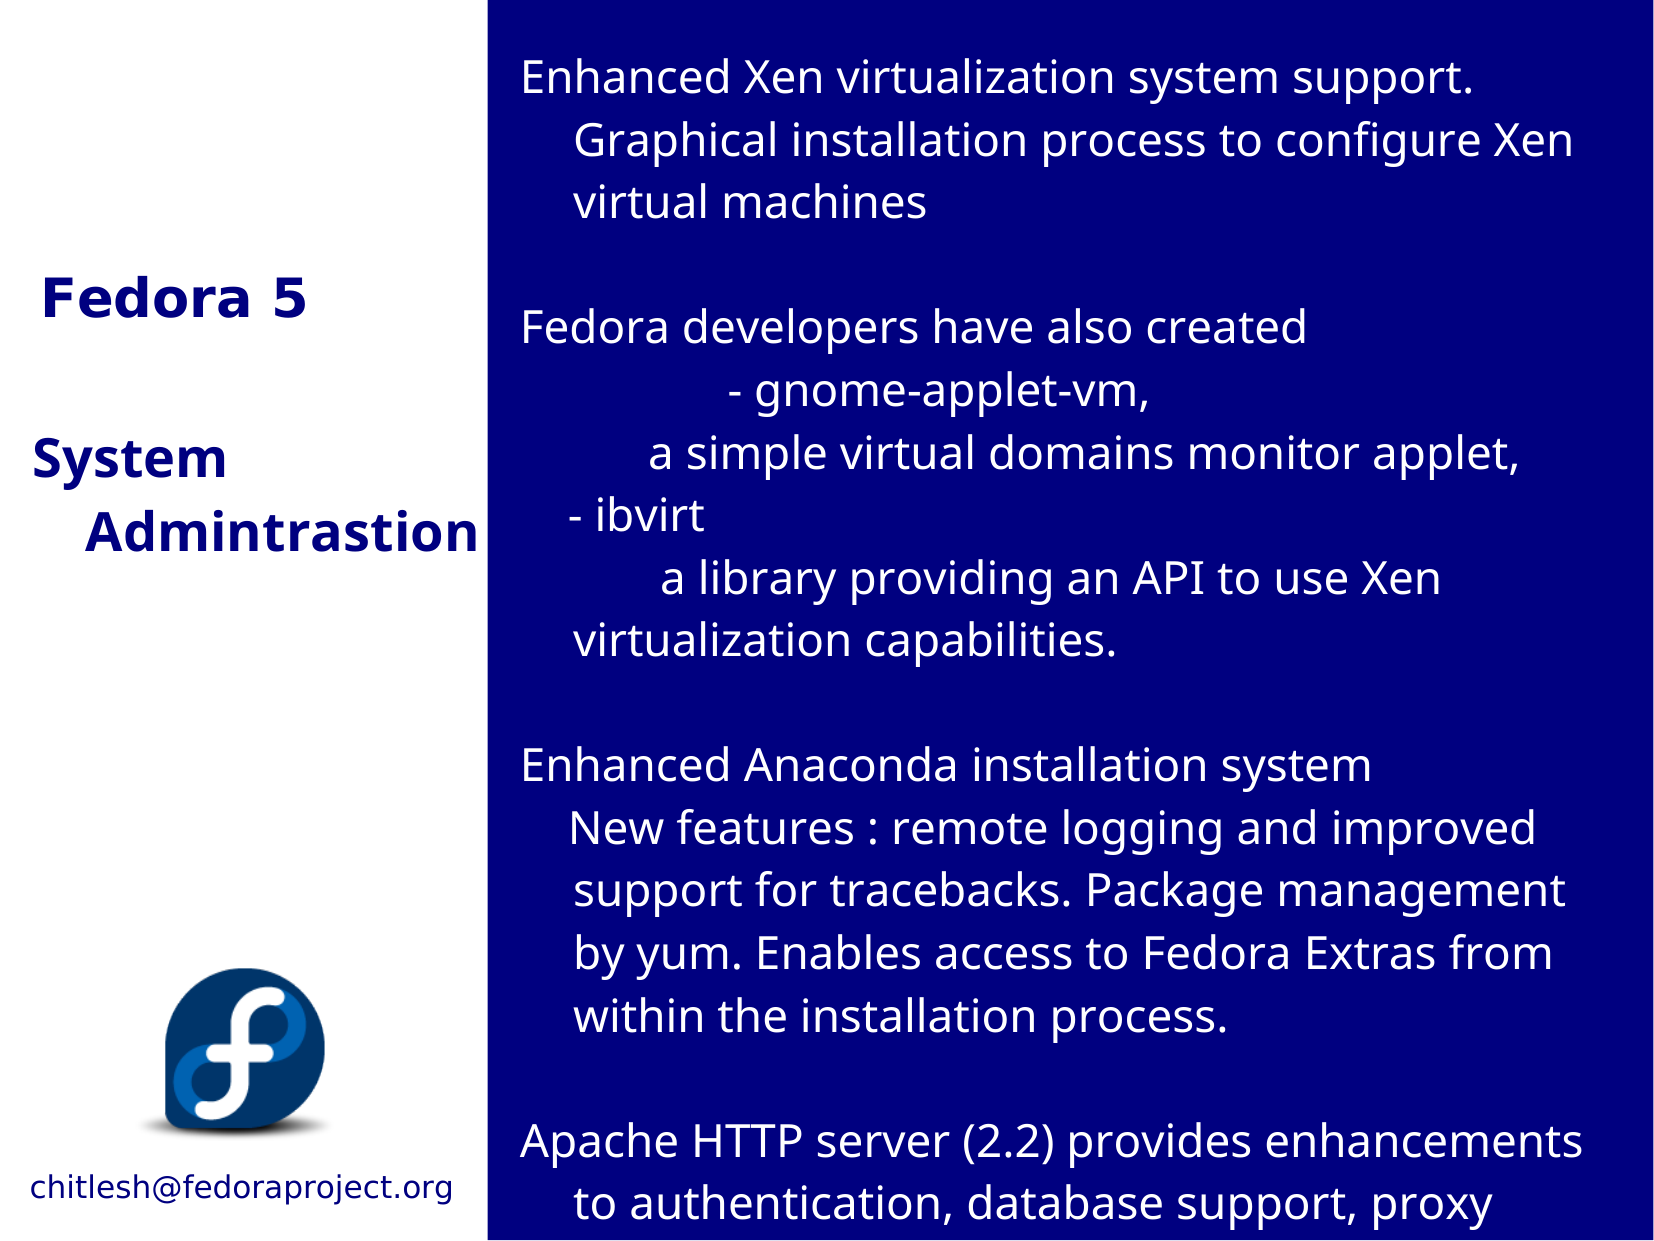

Enhanced Xen virtualization system support. Graphical installation process to configure Xen virtual machines
Fedora developers have also created
 - gnome-applet-vm,
	a simple virtual domains monitor applet,
 - ibvirt
	 a library providing an API to use Xen 		virtualization capabilities.
Enhanced Anaconda installation system
 New features : remote logging and improved support for tracebacks. Package management by yum. Enables access to Fedora Extras from within the installation process.
Apache HTTP server (2.2) provides enhancements to authentication, database support, proxy facilities, and content filtering.
Fedora 5
System
Admintrastion